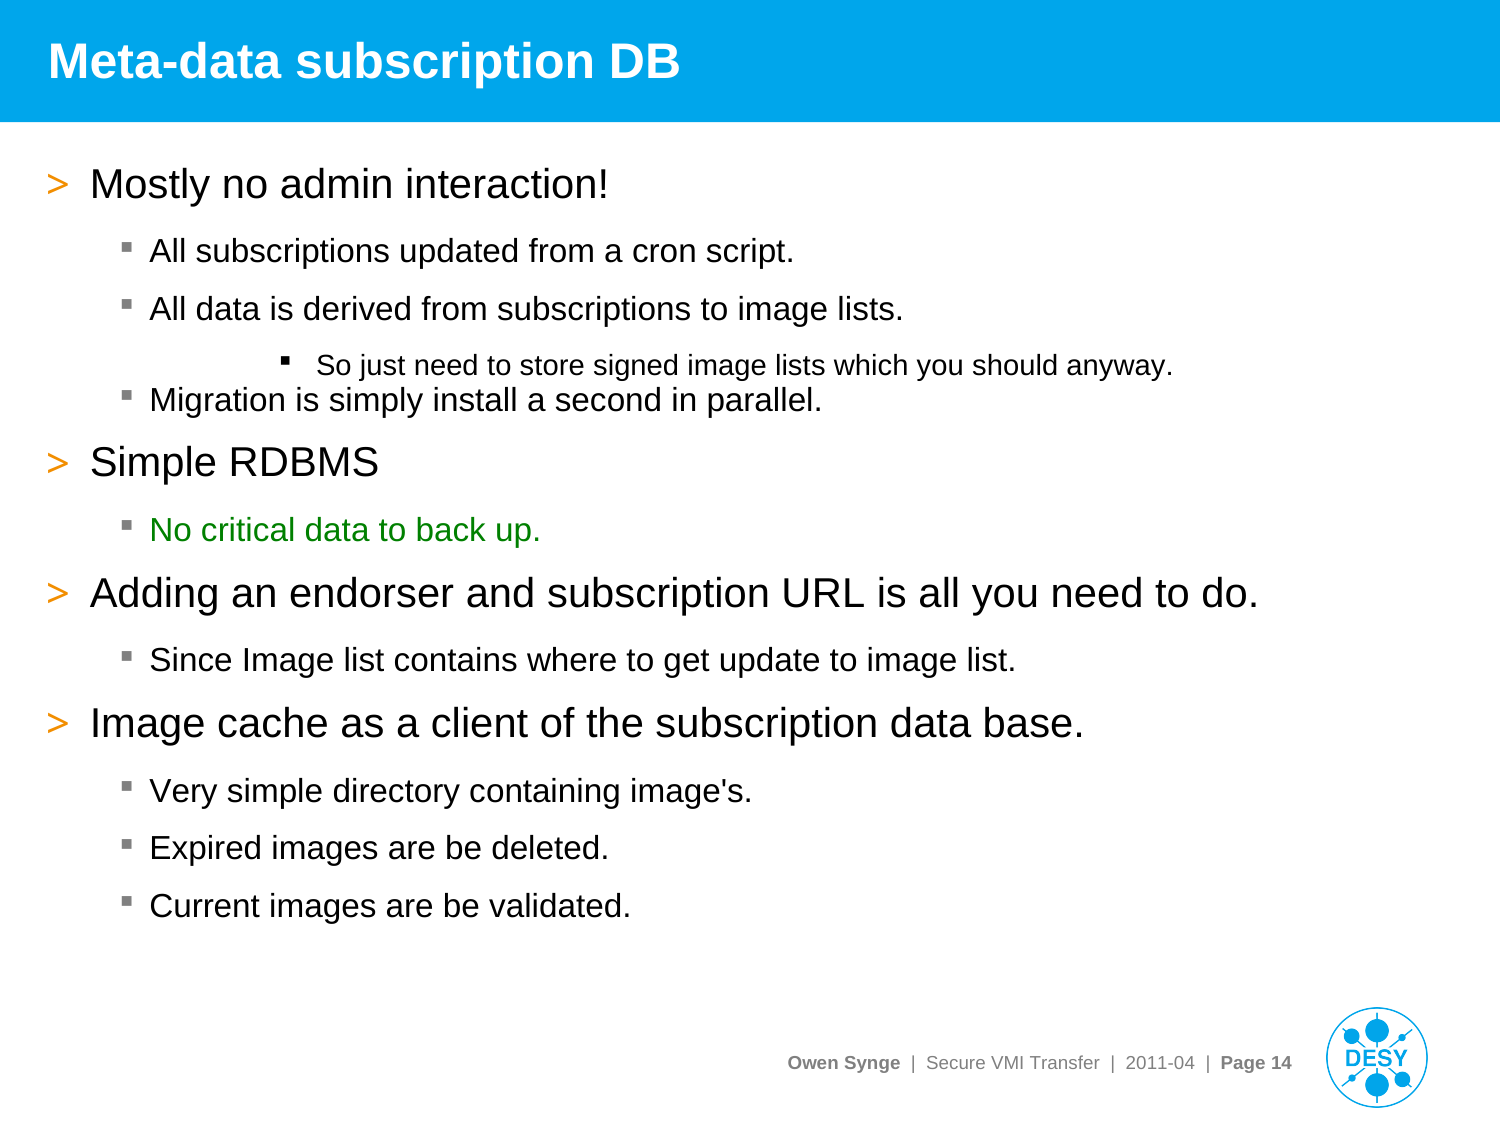

# Meta-data subscription DB
Mostly no admin interaction!
All subscriptions updated from a cron script.
All data is derived from subscriptions to image lists.
So just need to store signed image lists which you should anyway.
Migration is simply install a second in parallel.
Simple RDBMS
No critical data to back up.
Adding an endorser and subscription URL is all you need to do.
Since Image list contains where to get update to image list.
Image cache as a client of the subscription data base.
Very simple directory containing image's.
Expired images are be deleted.
Current images are be validated.